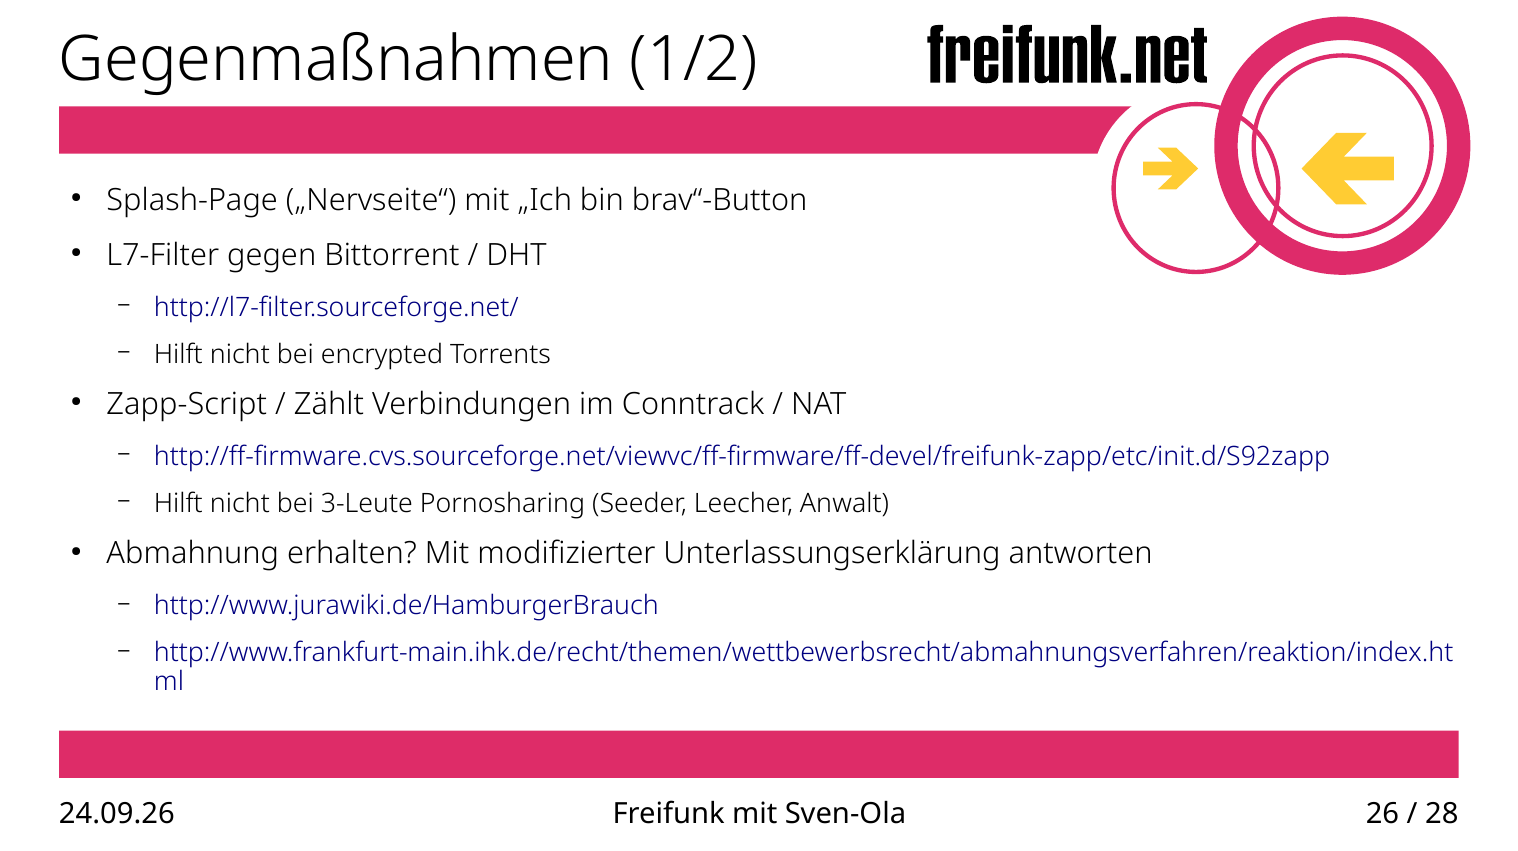

# Gegenmaßnahmen (1/2)
Splash-Page („Nervseite“) mit „Ich bin brav“-Button
L7-Filter gegen Bittorrent / DHT
http://l7-filter.sourceforge.net/
Hilft nicht bei encrypted Torrents
Zapp-Script / Zählt Verbindungen im Conntrack / NAT
http://ff-firmware.cvs.sourceforge.net/viewvc/ff-firmware/ff-devel/freifunk-zapp/etc/init.d/S92zapp
Hilft nicht bei 3-Leute Pornosharing (Seeder, Leecher, Anwalt)
Abmahnung erhalten? Mit modifizierter Unterlassungserklärung antworten
http://www.jurawiki.de/HamburgerBrauch
http://www.frankfurt-main.ihk.de/recht/themen/wettbewerbsrecht/abmahnungsverfahren/reaktion/index.html
Freifunk mit Sven-Ola
26